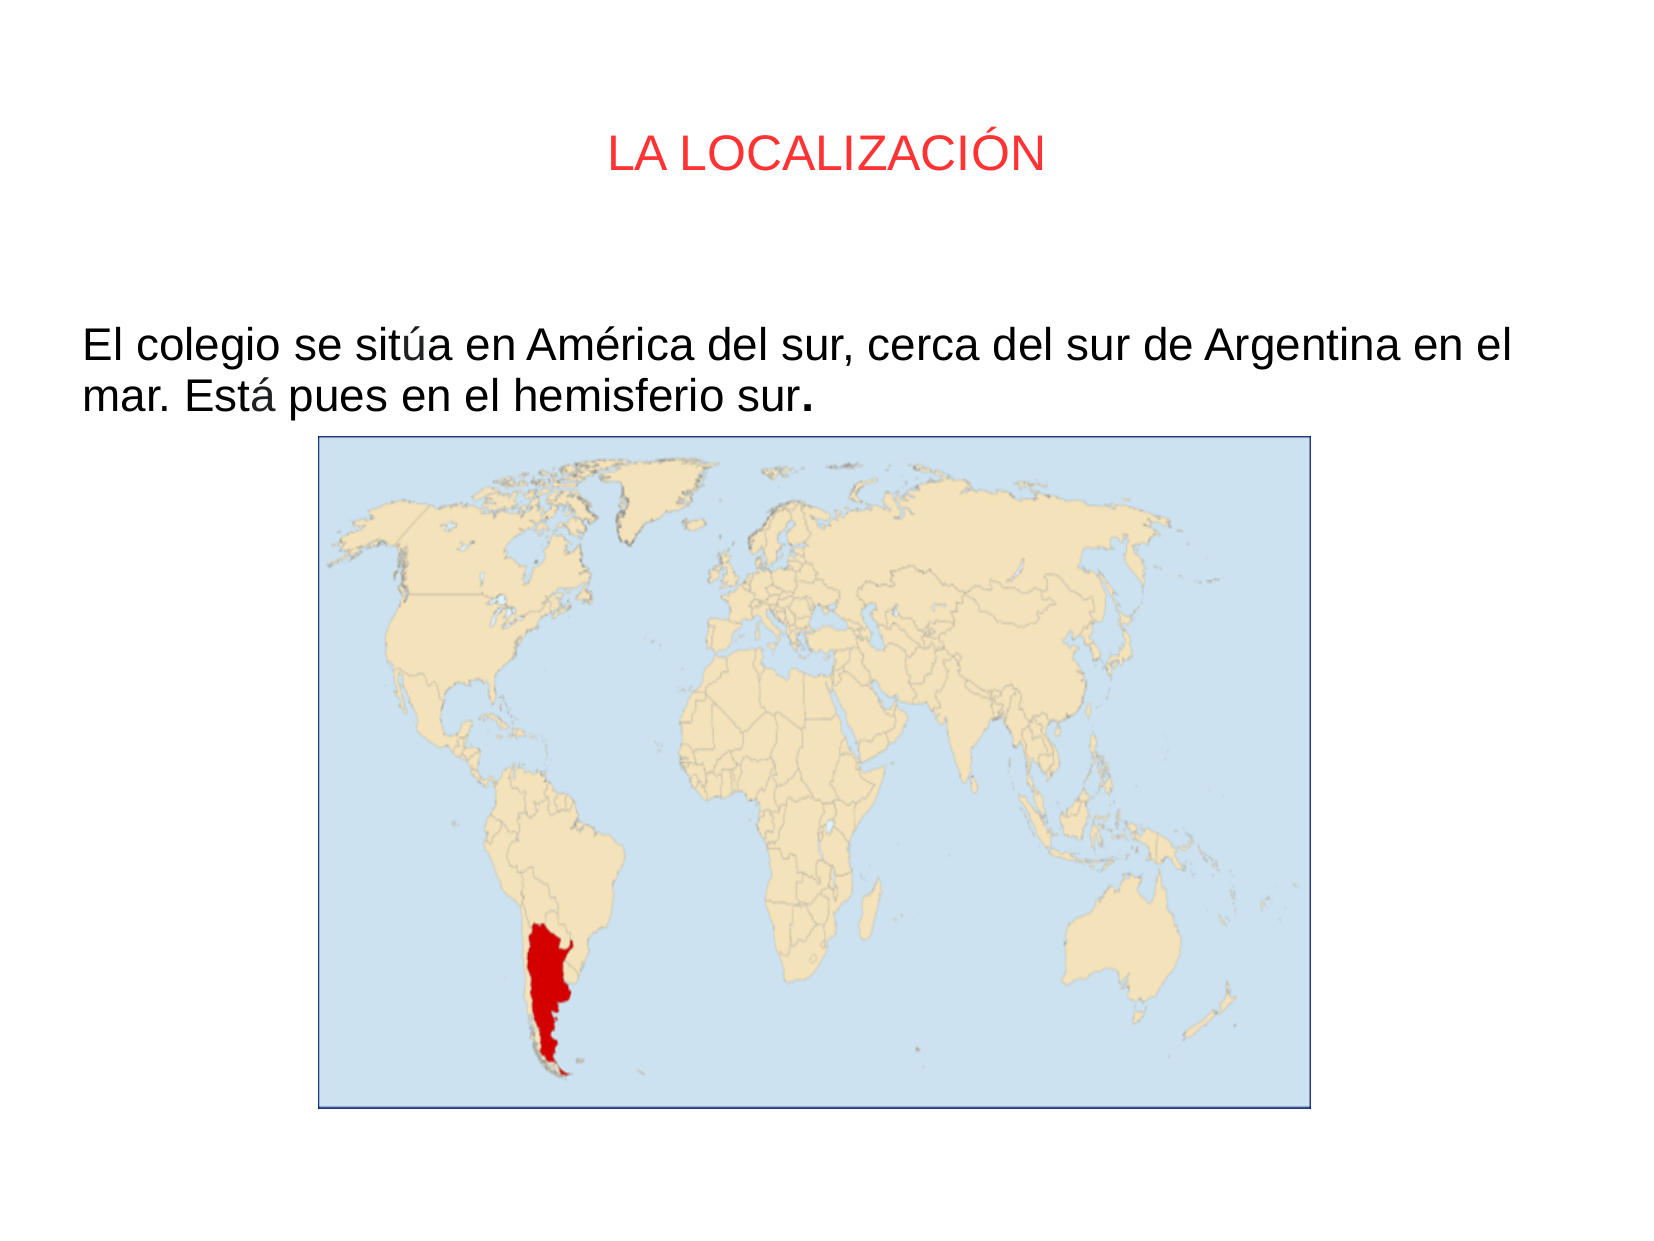

# LA LOCALIZACIÓN
El colegio se sitúa en América del sur, cerca del sur de Argentina en el mar. Está pues en el hemisferio sur.